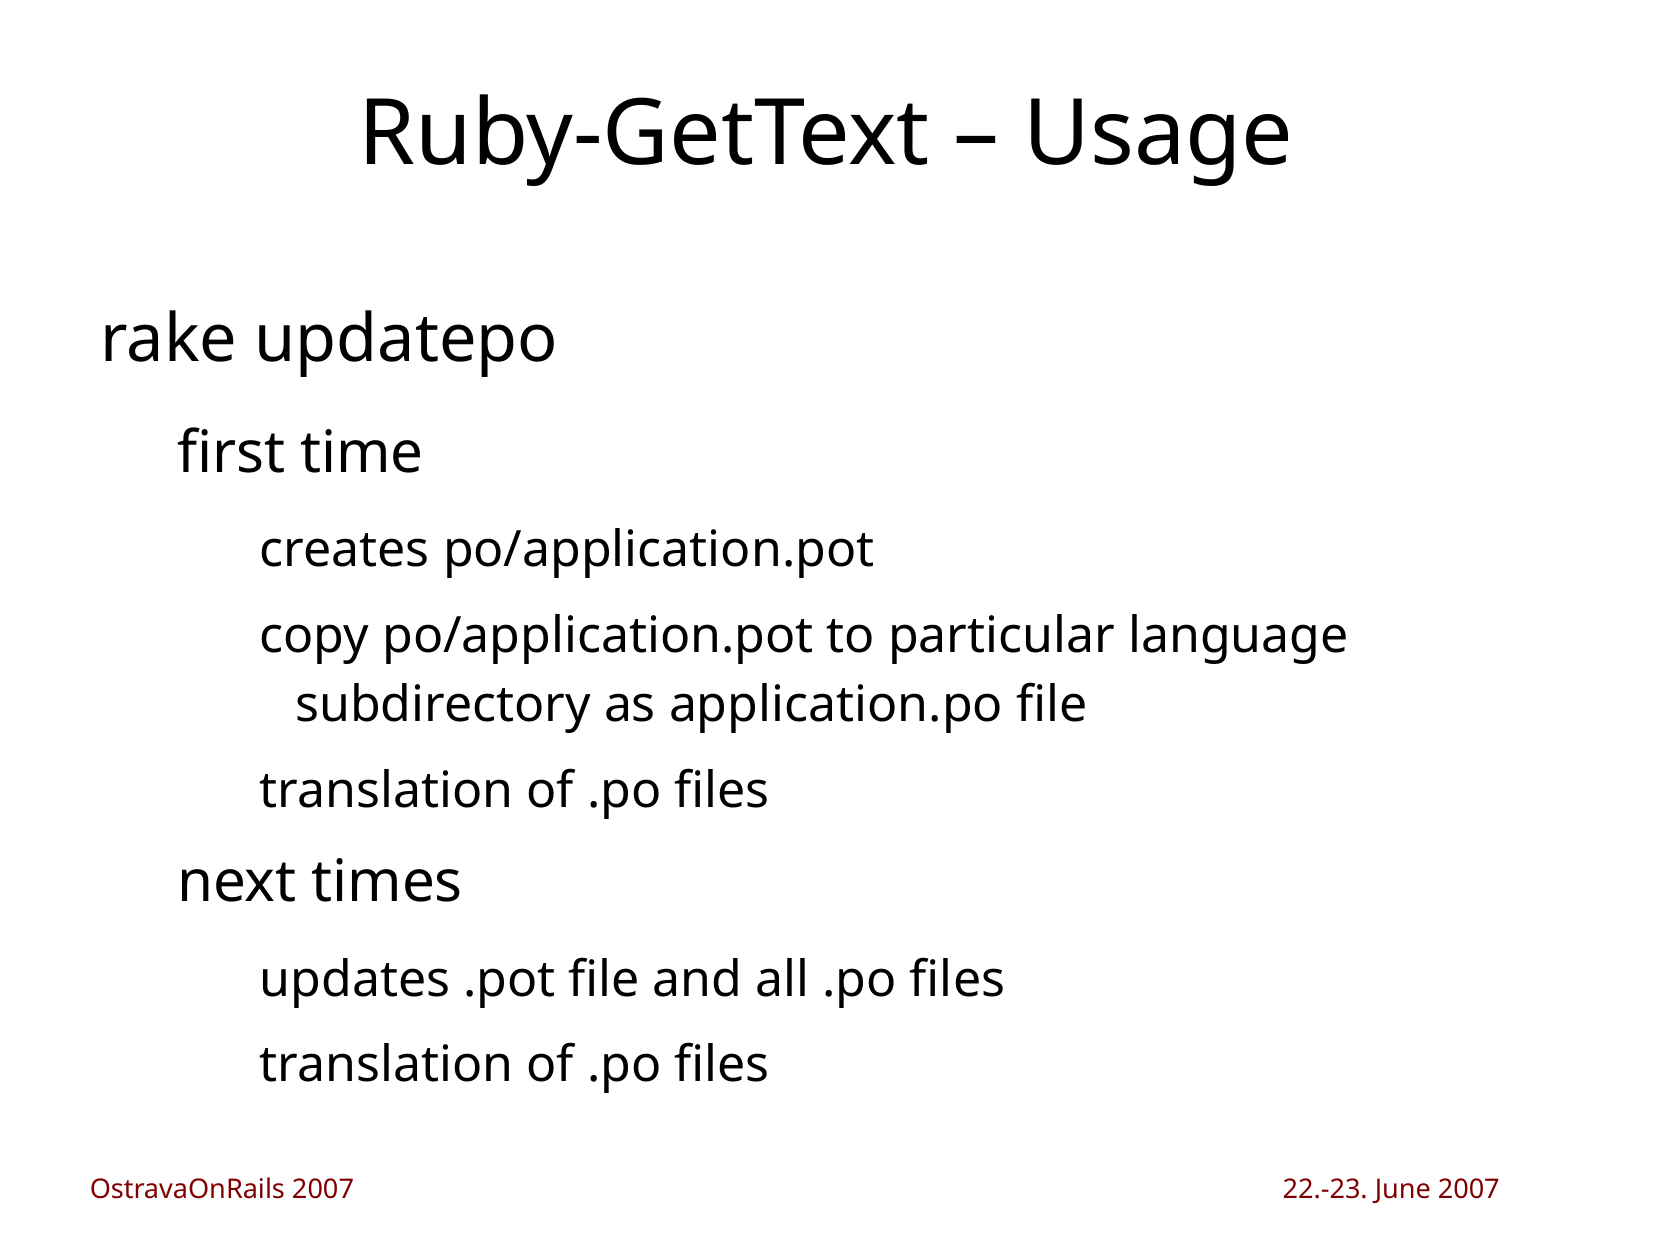

# Ruby-GetText – Usage
rake updatepo
first time
creates po/application.pot
copy po/application.pot to particular language subdirectory as application.po file
translation of .po files
next times
updates .pot file and all .po files
translation of .po files